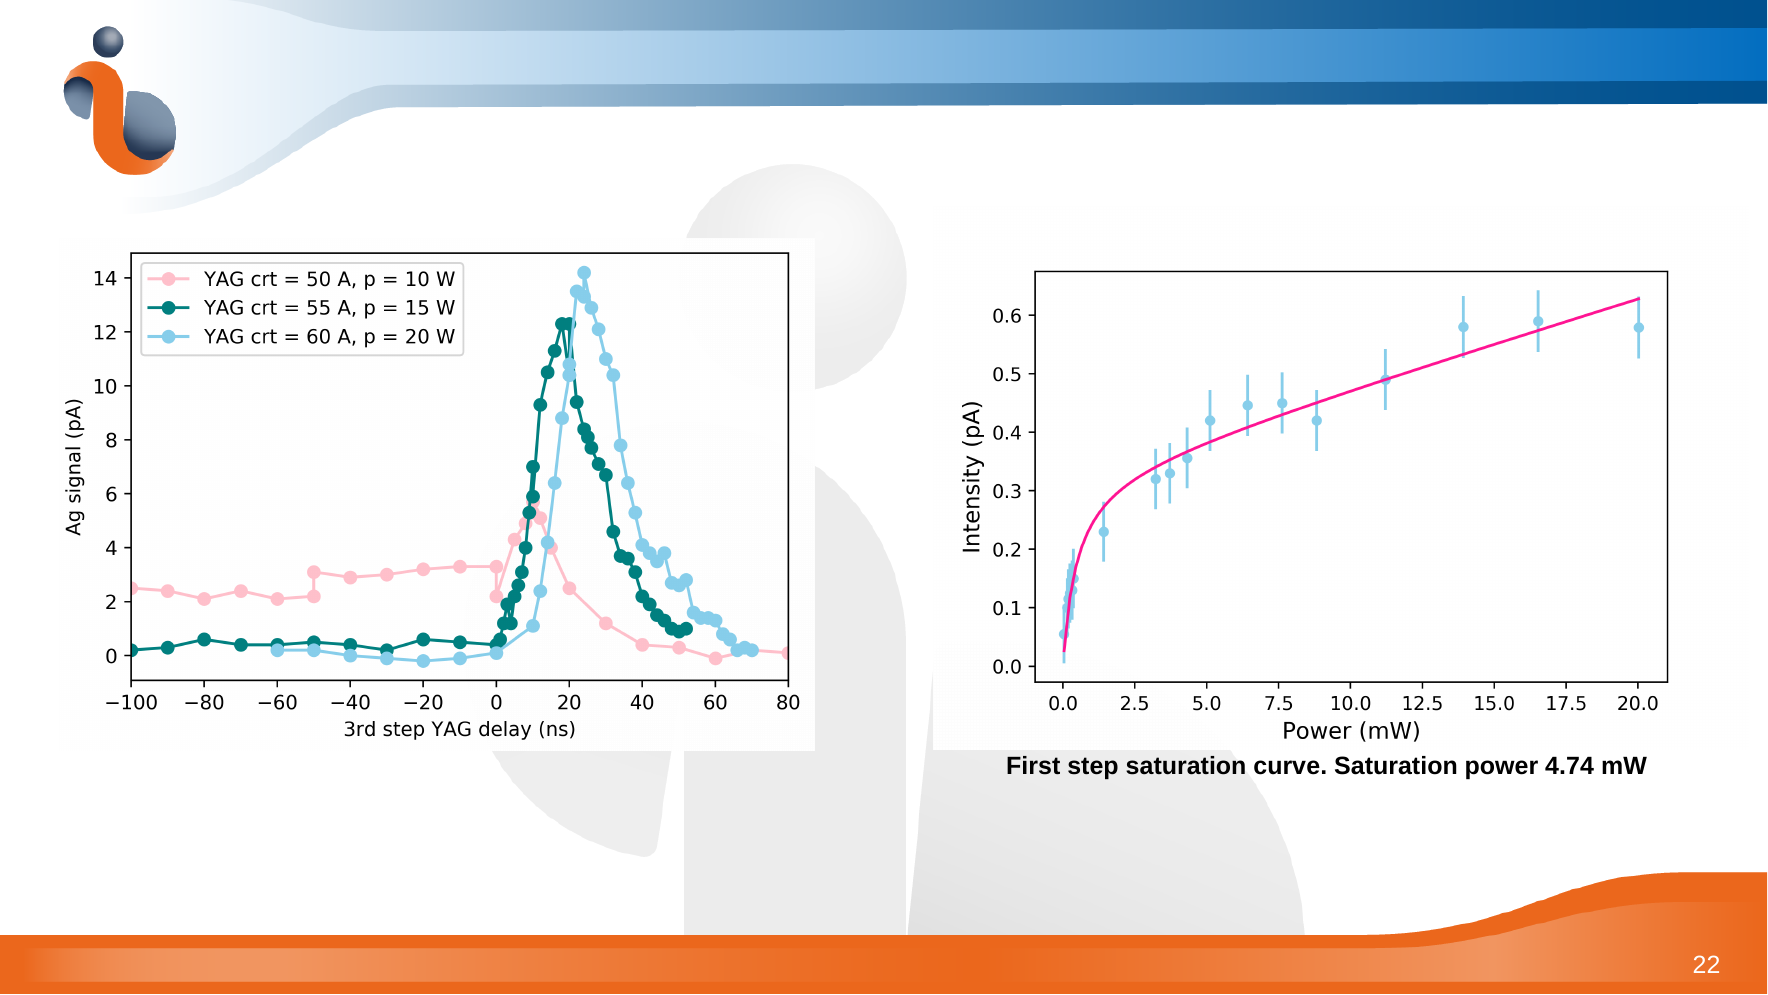

#
First step saturation curve. Saturation power 4.74 mW
22